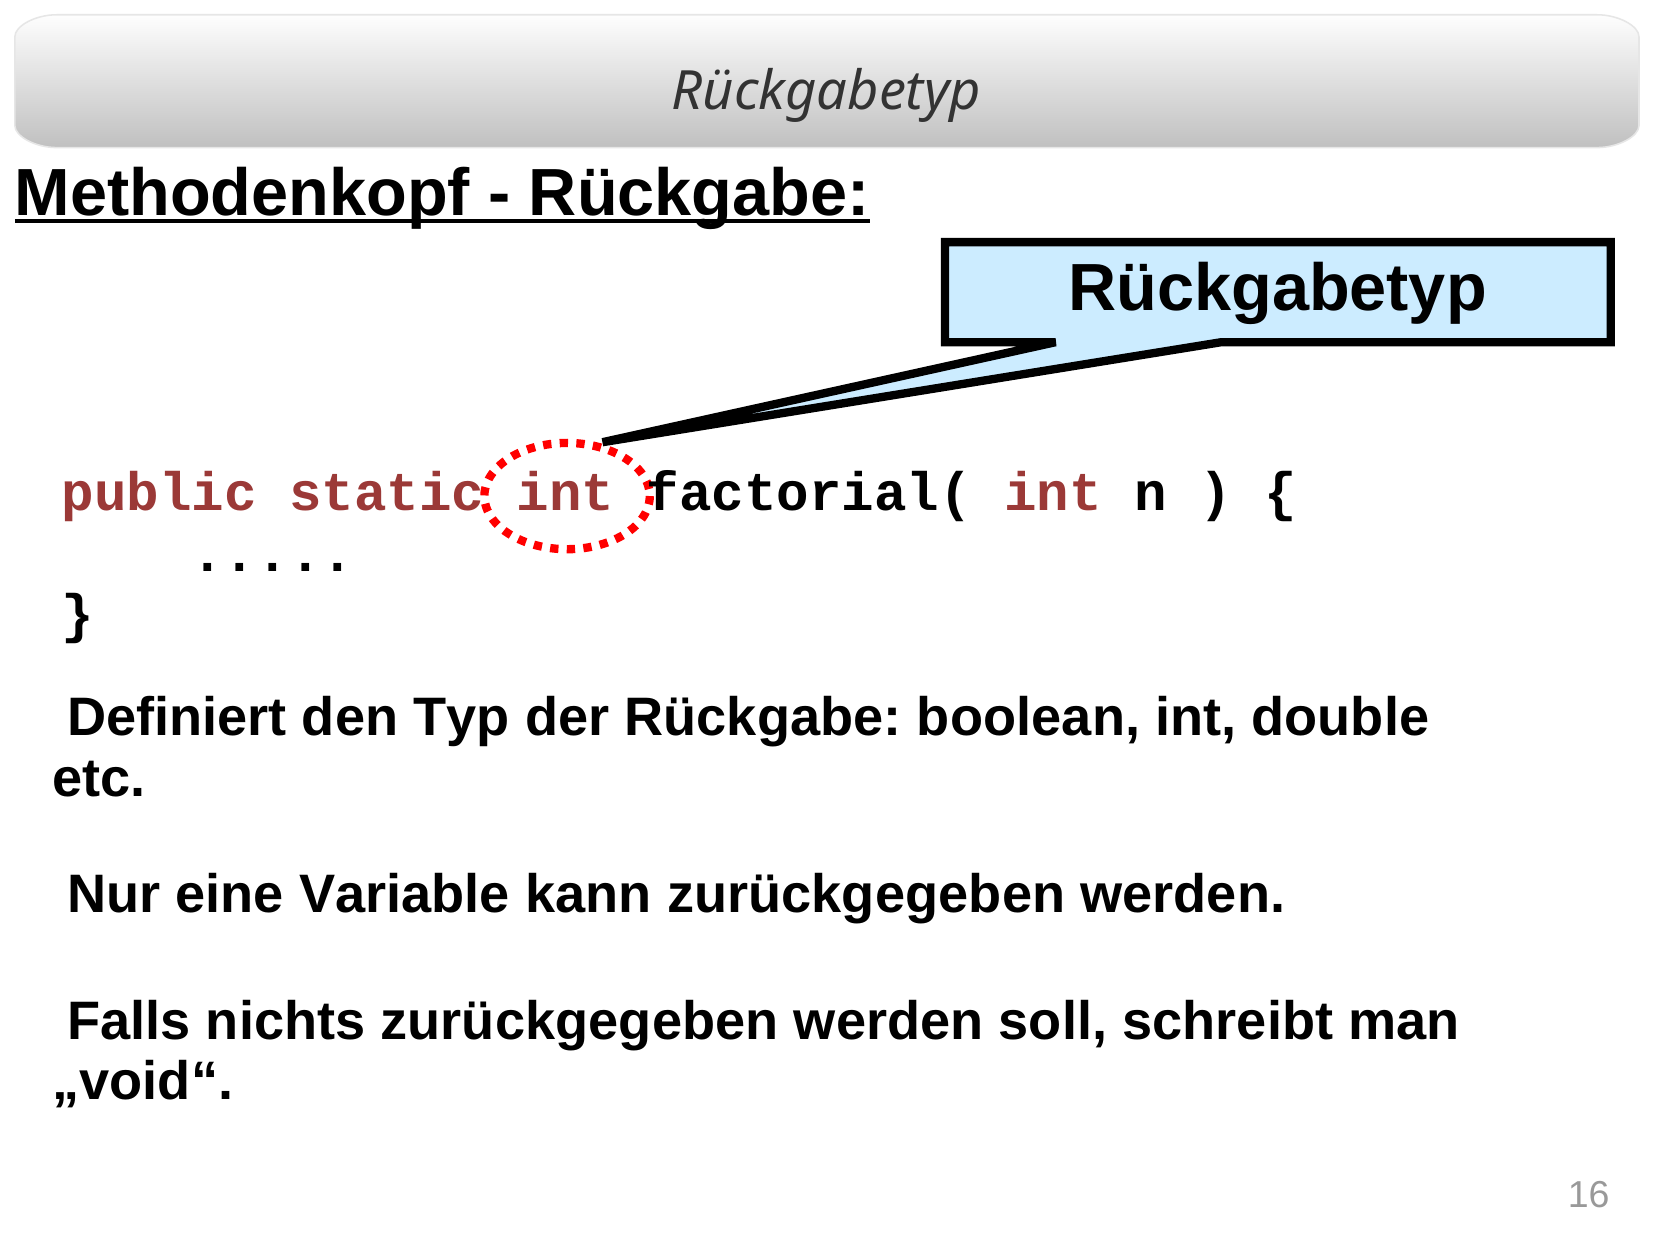

# Rückgabetyp
Methodenkopf - Rückgabe:
Rückgabetyp
public static int factorial( int n ) {
 .....
}
 Definiert den Typ der Rückgabe: boolean, int, double etc.
 Nur eine Variable kann zurückgegeben werden.
 Falls nichts zurückgegeben werden soll, schreibt man „void“.